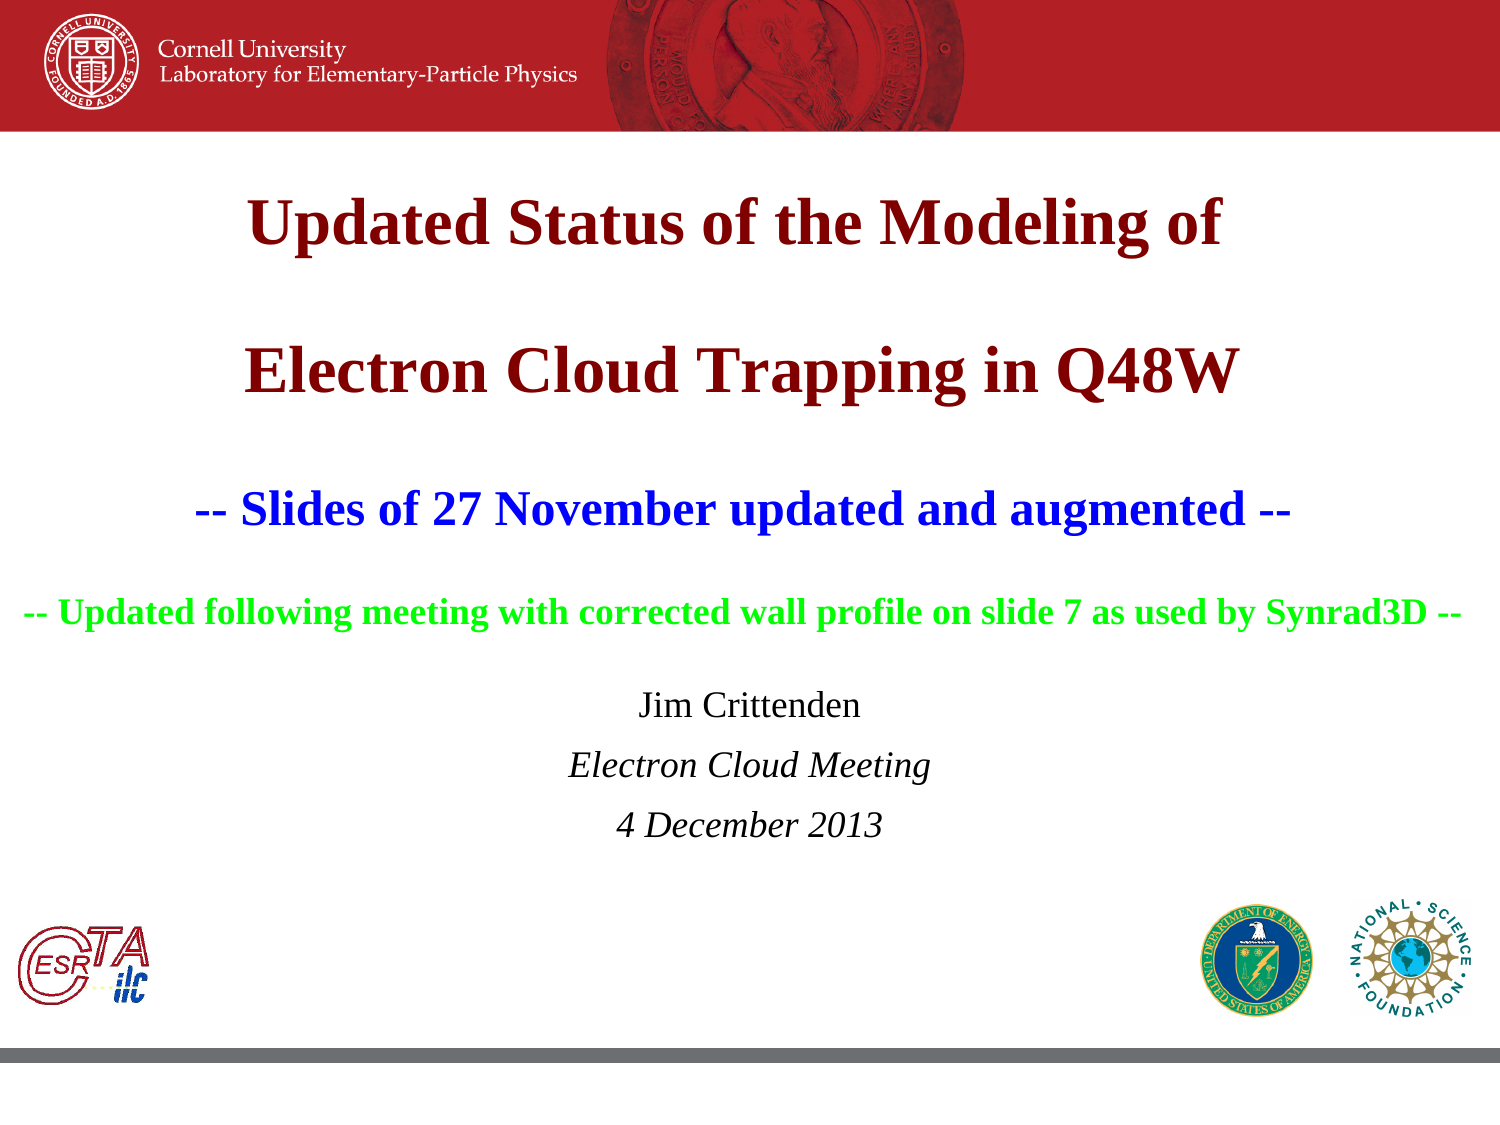

Updated Status of the Modeling of
Electron Cloud Trapping in Q48W
-- Slides of 27 November updated and augmented --
-- Updated following meeting with corrected wall profile on slide 7 as used by Synrad3D --
# Jim Crittenden
Electron Cloud Meeting
4 December 2013